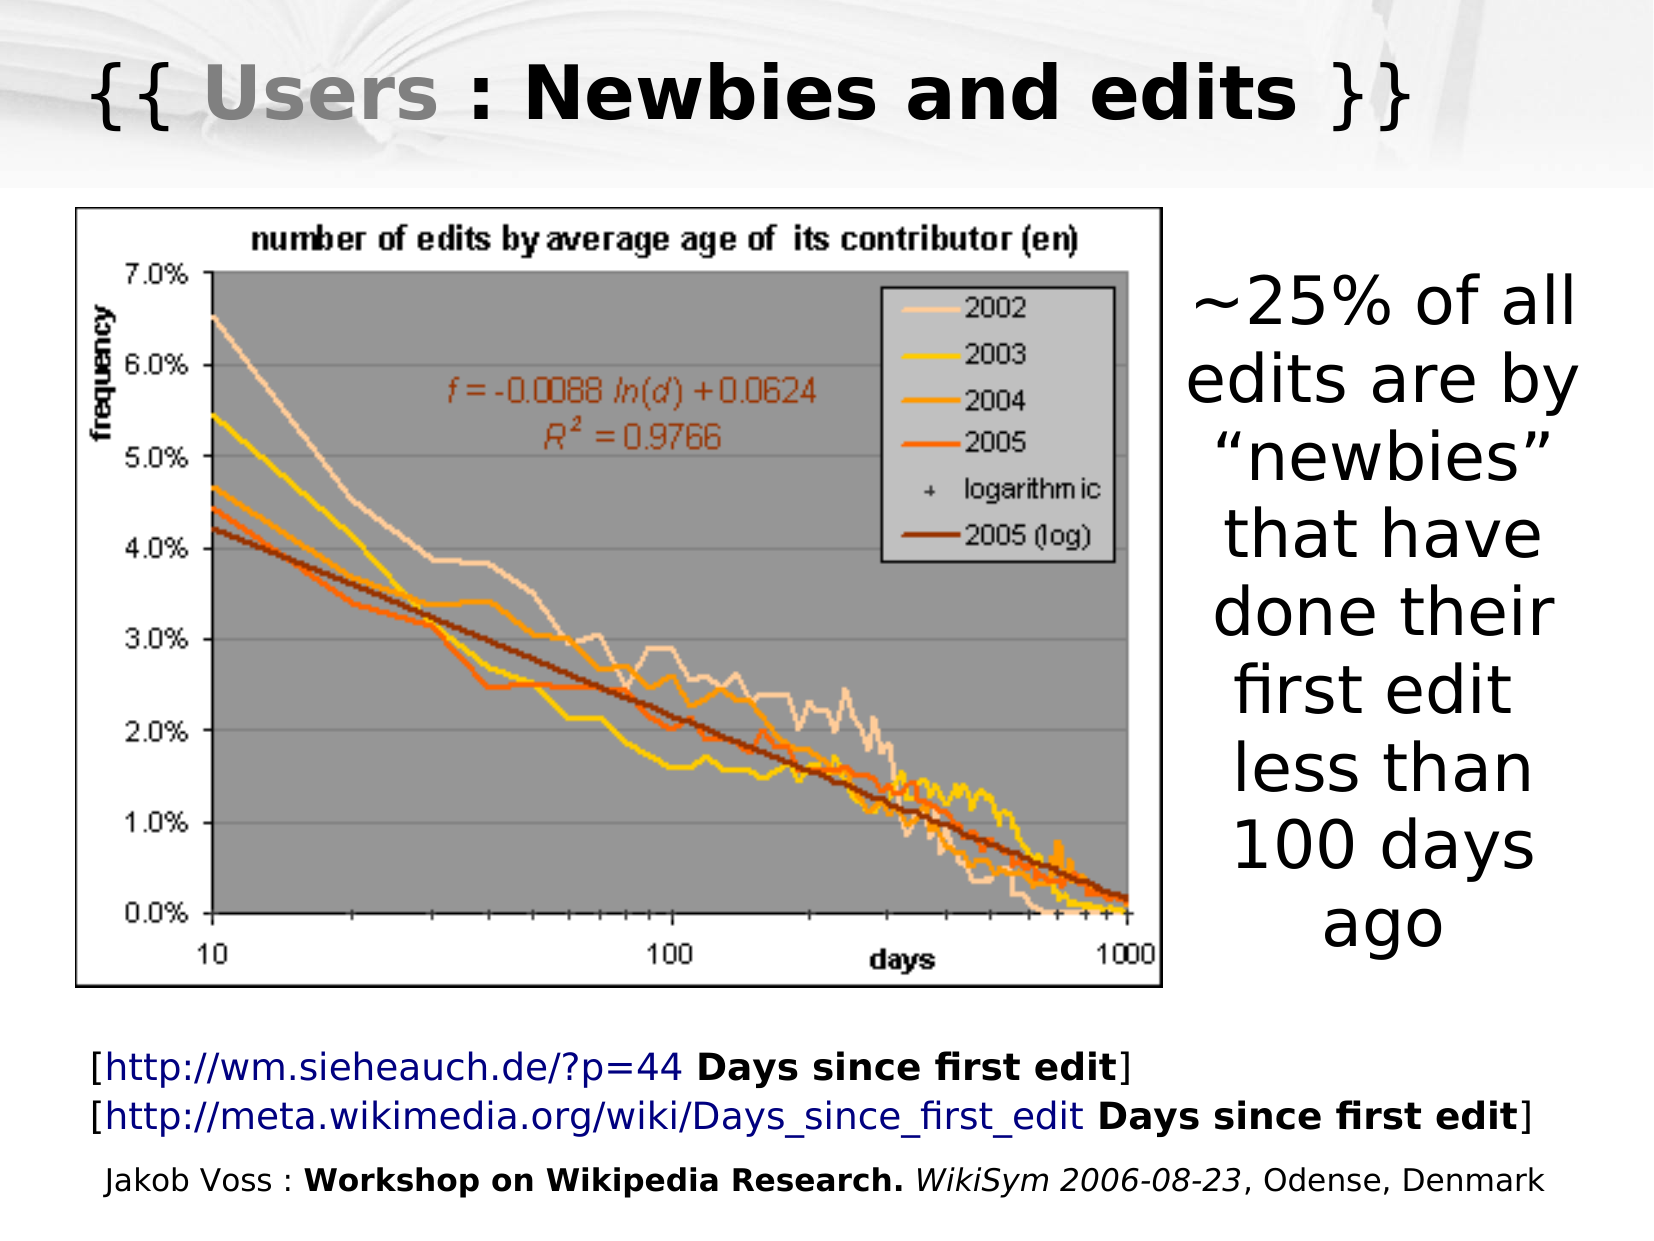

# {{ Users : Newbies and edits }}
~25% of all edits are by “newbies” that have done their first edit
less than 100 days ago
[http://wm.sieheauch.de/?p=44 Days since first edit]
[http://meta.wikimedia.org/wiki/Days_since_first_edit Days since first edit]